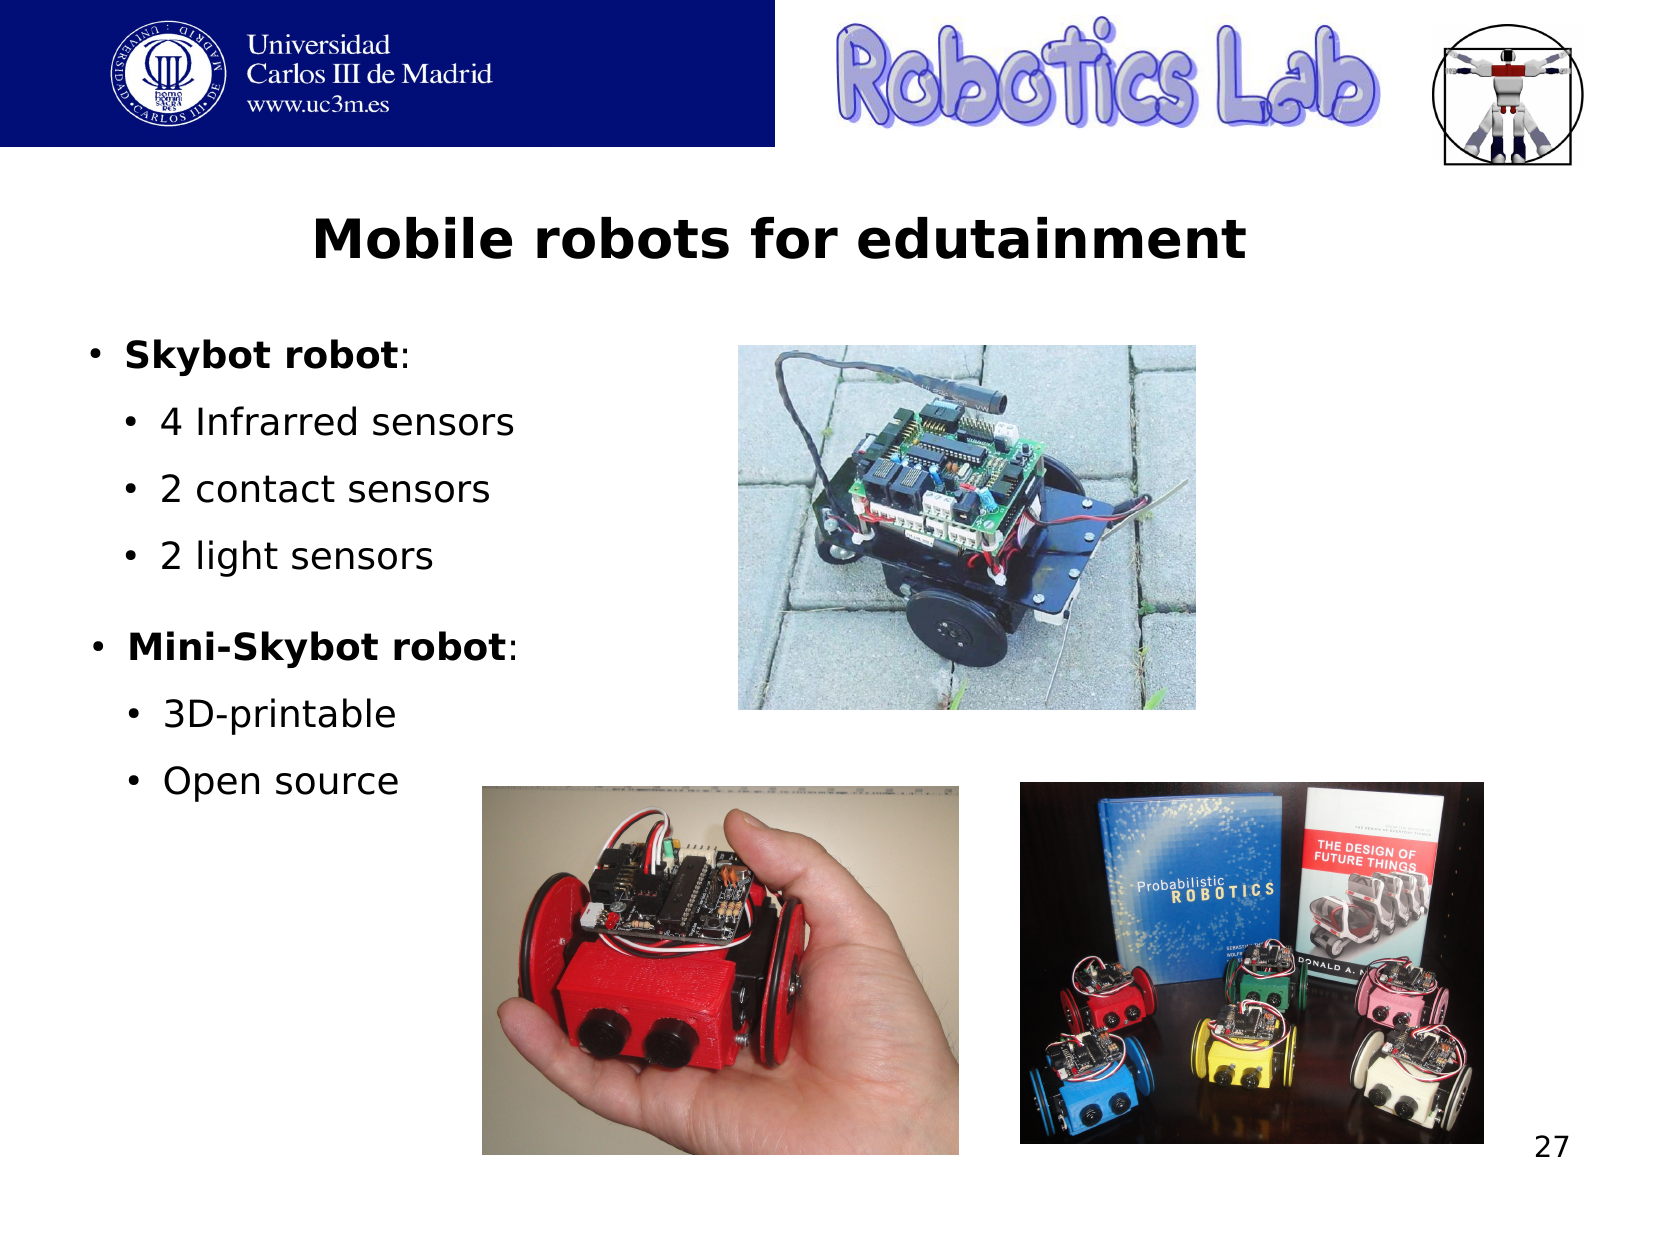

# Estructura Interdisciplinar e Internacional
Robotics Lab
Mobile robots for edutainment
Skybot robot:
4 Infrarred sensors
2 contact sensors
2 light sensors
Mini-Skybot robot:
3D-printable
Open source
27